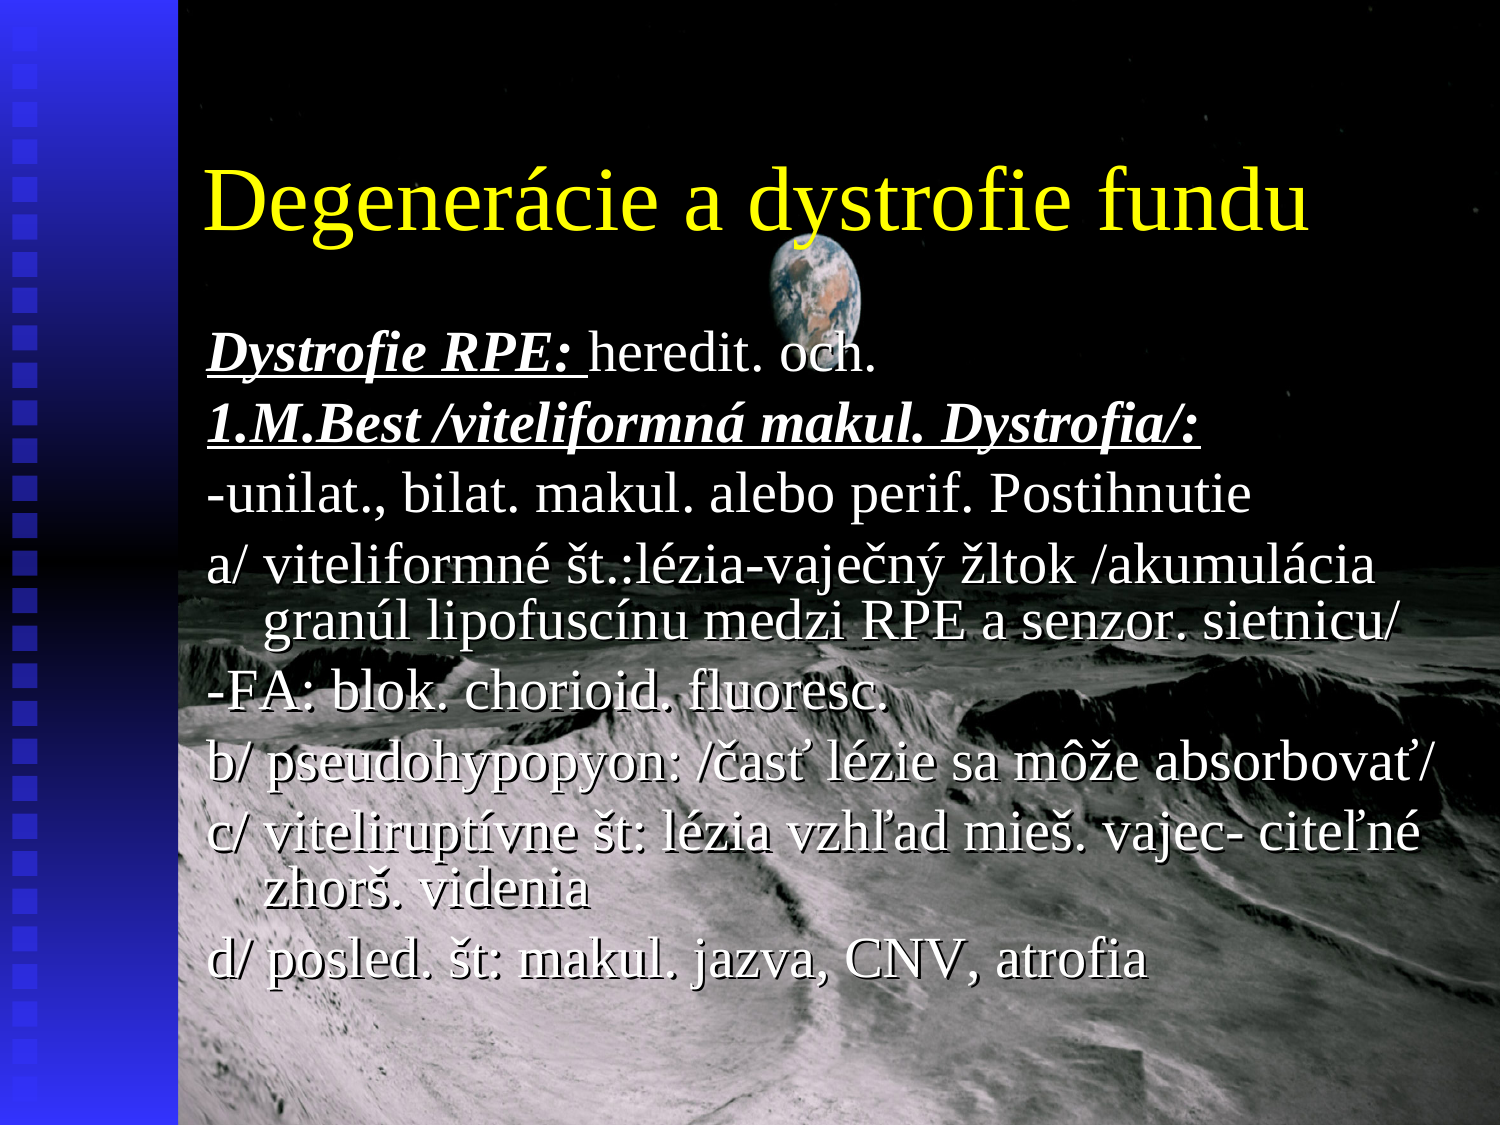

# Degenerácie a dystrofie fundu
Dystrofie RPE: heredit. och.
1.M.Best /viteliformná makul. Dystrofia/:
-unilat., bilat. makul. alebo perif. Postihnutie
a/ viteliformné št.:lézia-vaječný žltok /akumulácia granúl lipofuscínu medzi RPE a senzor. sietnicu/
-FA: blok. chorioid. fluoresc.
b/ pseudohypopyon: /časť lézie sa môže absorbovať/
c/ viteliruptívne št: lézia vzhľad mieš. vajec- citeľné zhorš. videnia
d/ posled. št: makul. jazva, CNV, atrofia